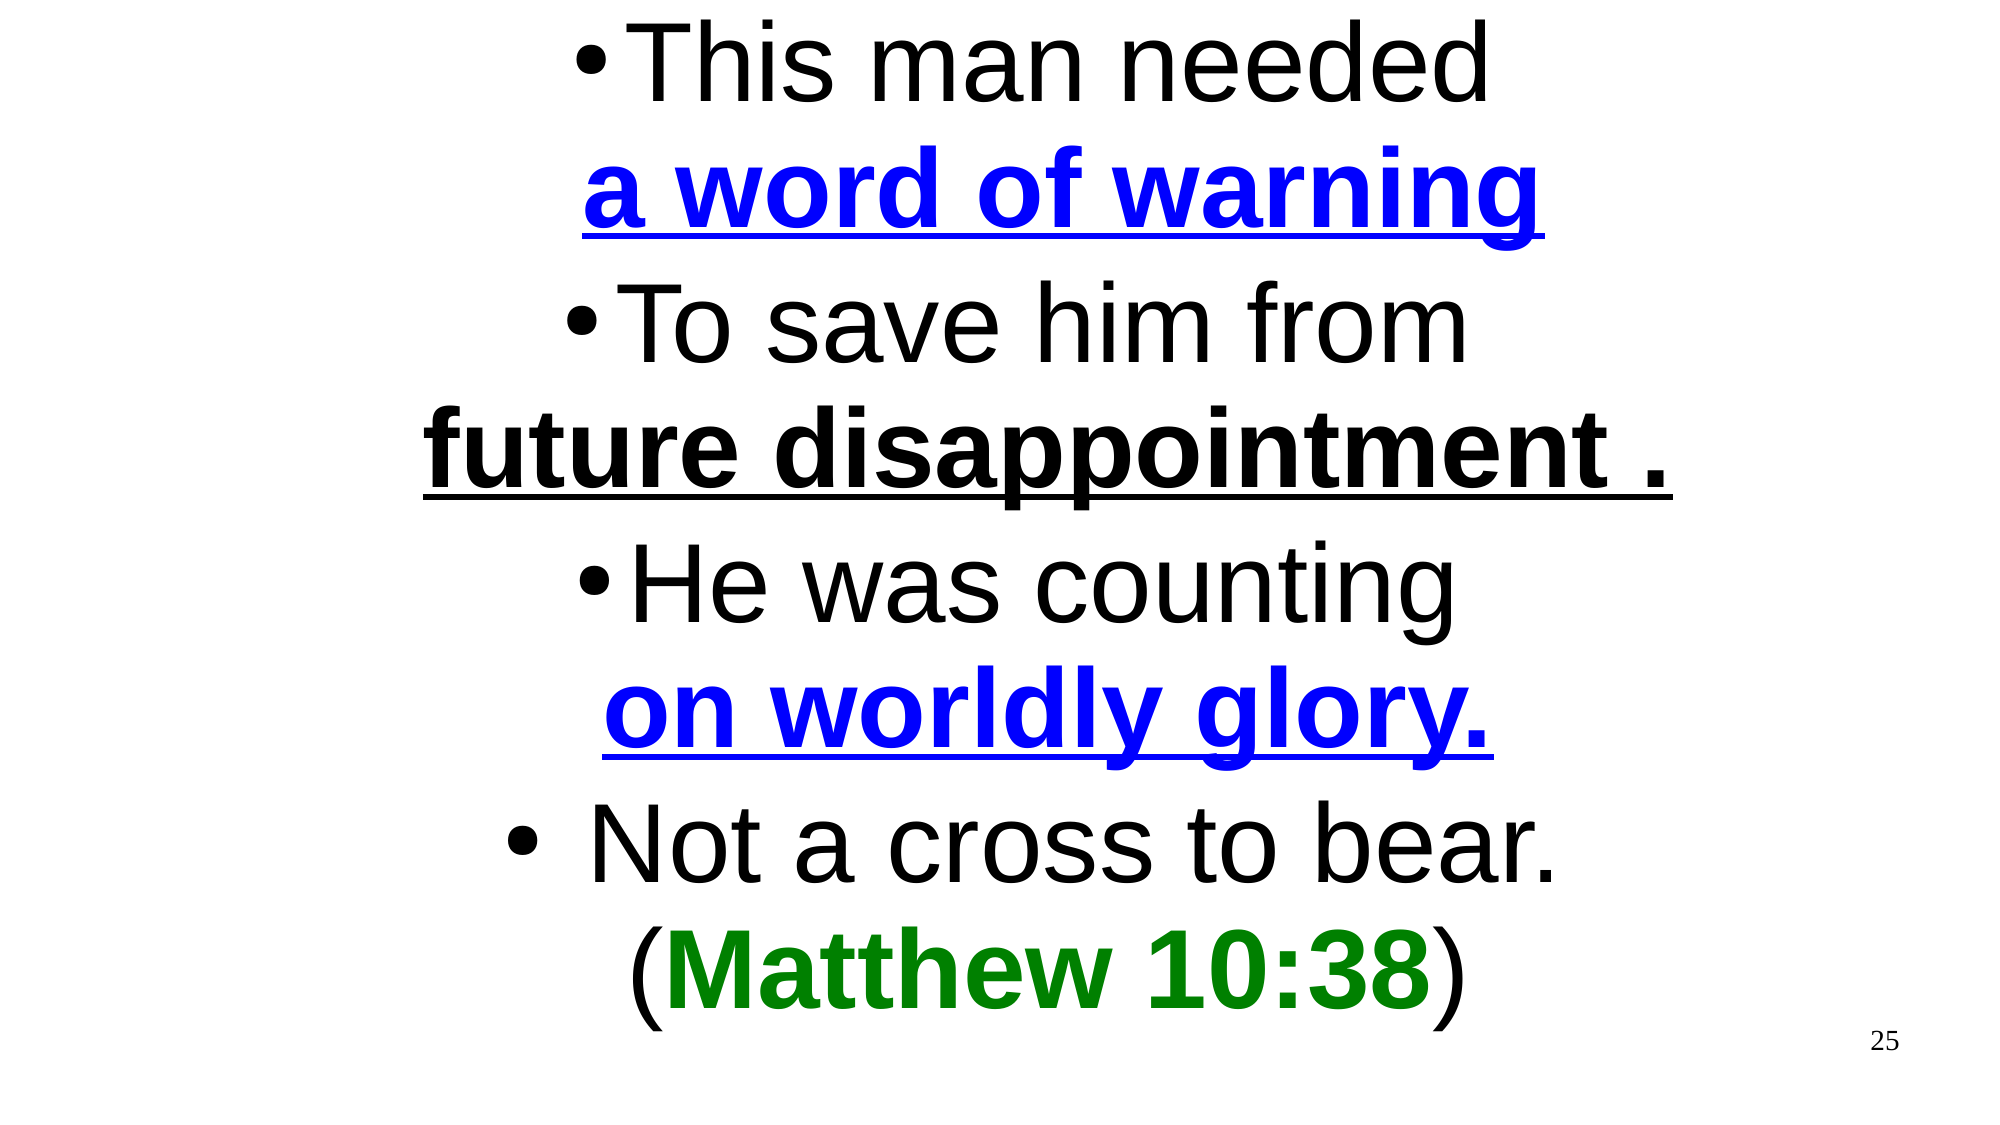

# This man needed a word of warning
To save him from
future disappointment .
He was counting
on worldly glory.
 Not a cross to bear.
(Matthew 10:38)
25